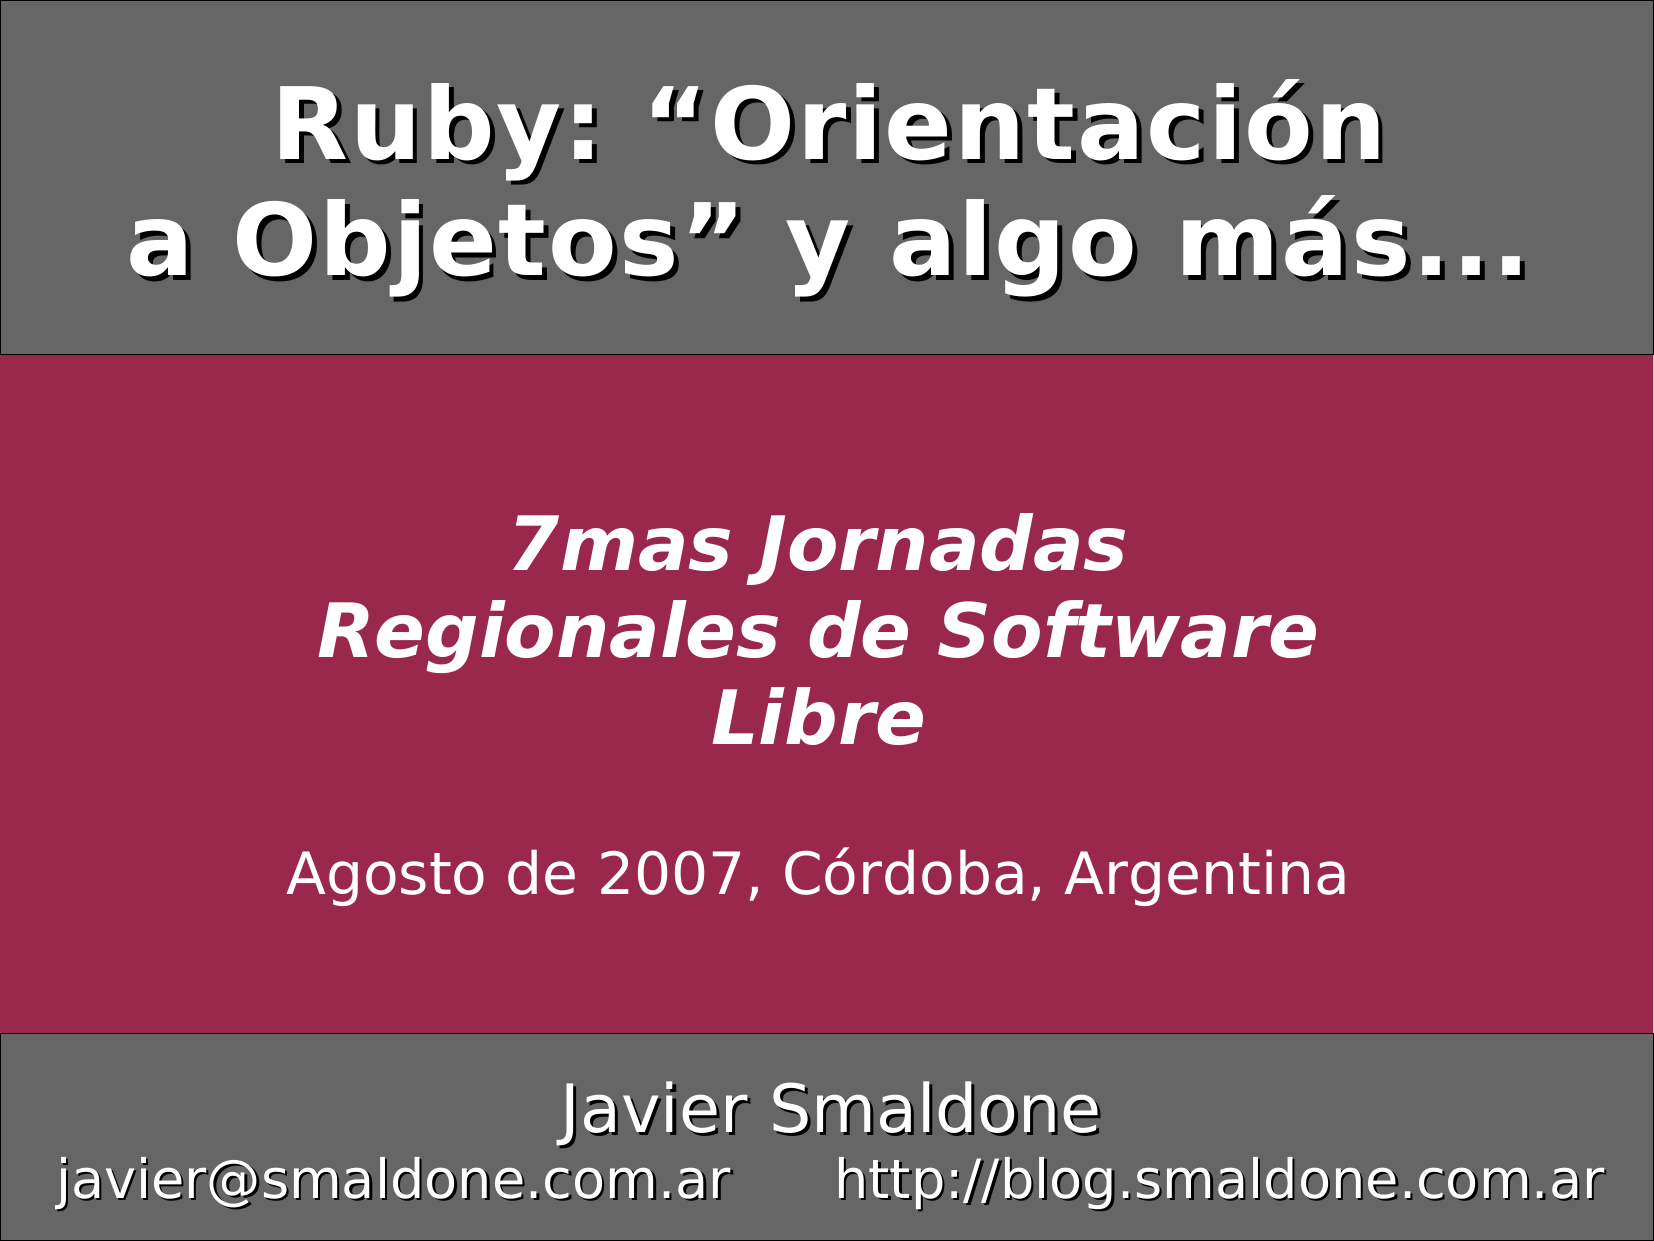

Ruby: “Orientación
a Objetos” y algo más...
7mas Jornadas Regionales de Software Libre
Agosto de 2007, Córdoba, Argentina
Javier Smaldone
javier@smaldone.com.ar http://blog.smaldone.com.ar